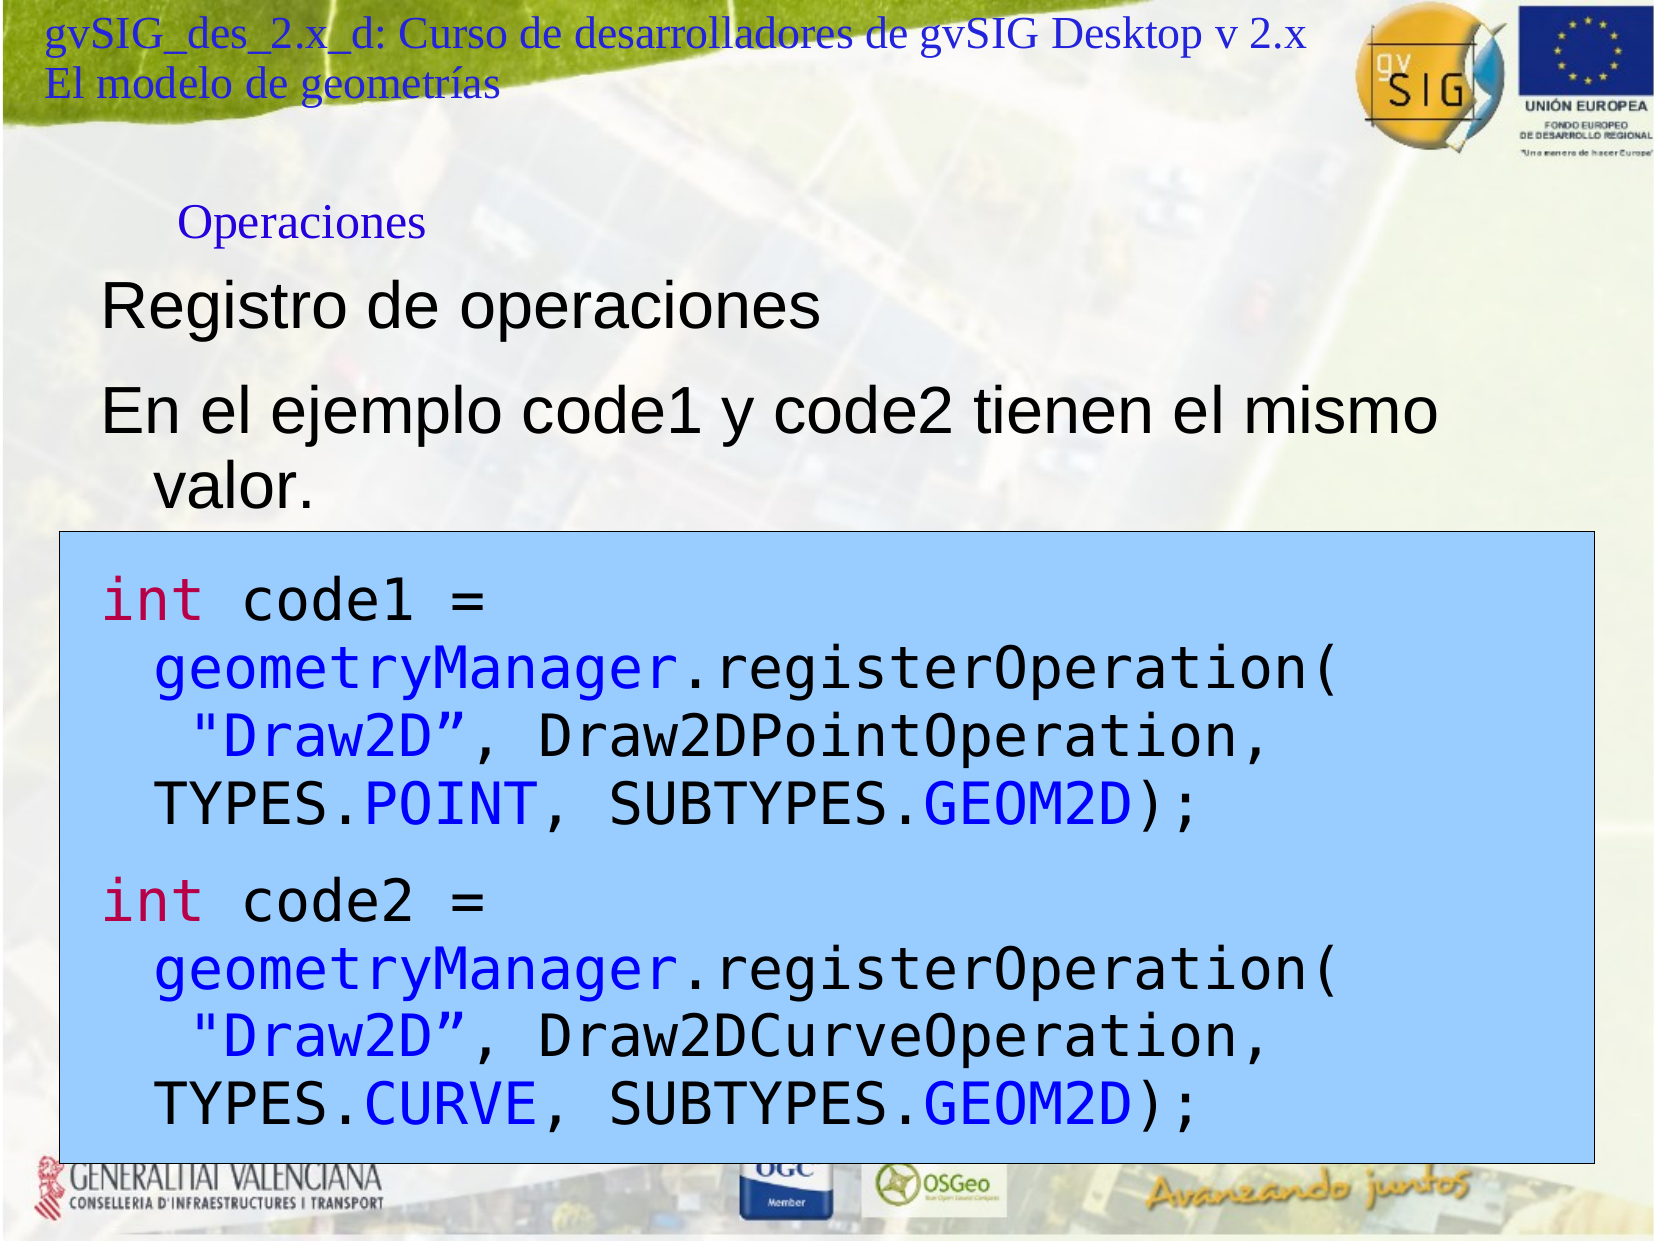

Operaciones
# Registro de operaciones
En el ejemplo code1 y code2 tienen el mismo valor.
int code1 = geometryManager.registerOperation( "Draw2D”, Draw2DPointOperation, TYPES.POINT, SUBTYPES.GEOM2D);
int code2 = geometryManager.registerOperation( "Draw2D”, Draw2DCurveOperation, TYPES.CURVE, SUBTYPES.GEOM2D);